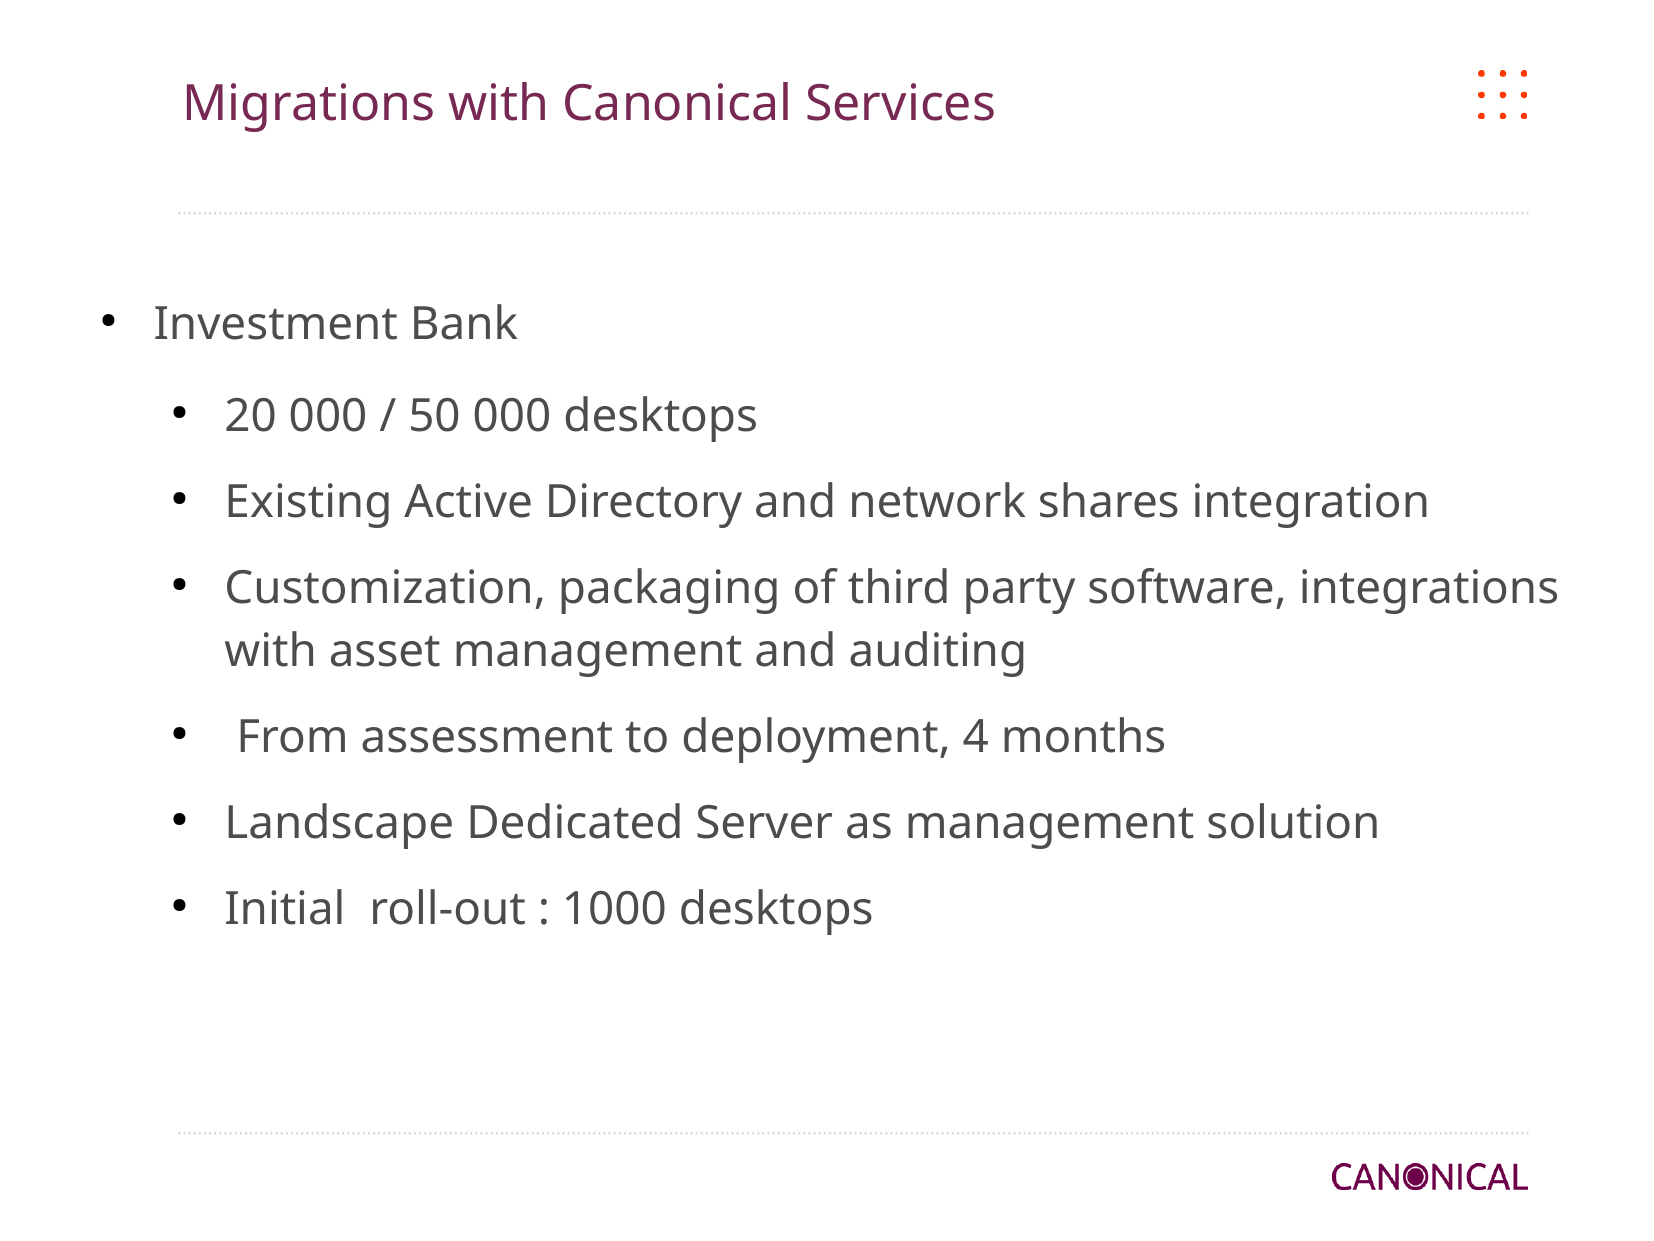

Migrations with Canonical Services
# Investment Bank
20 000 / 50 000 desktops
Existing Active Directory and network shares integration
Customization, packaging of third party software, integrations with asset management and auditing
 From assessment to deployment, 4 months
Landscape Dedicated Server as management solution
Initial roll-out : 1000 desktops